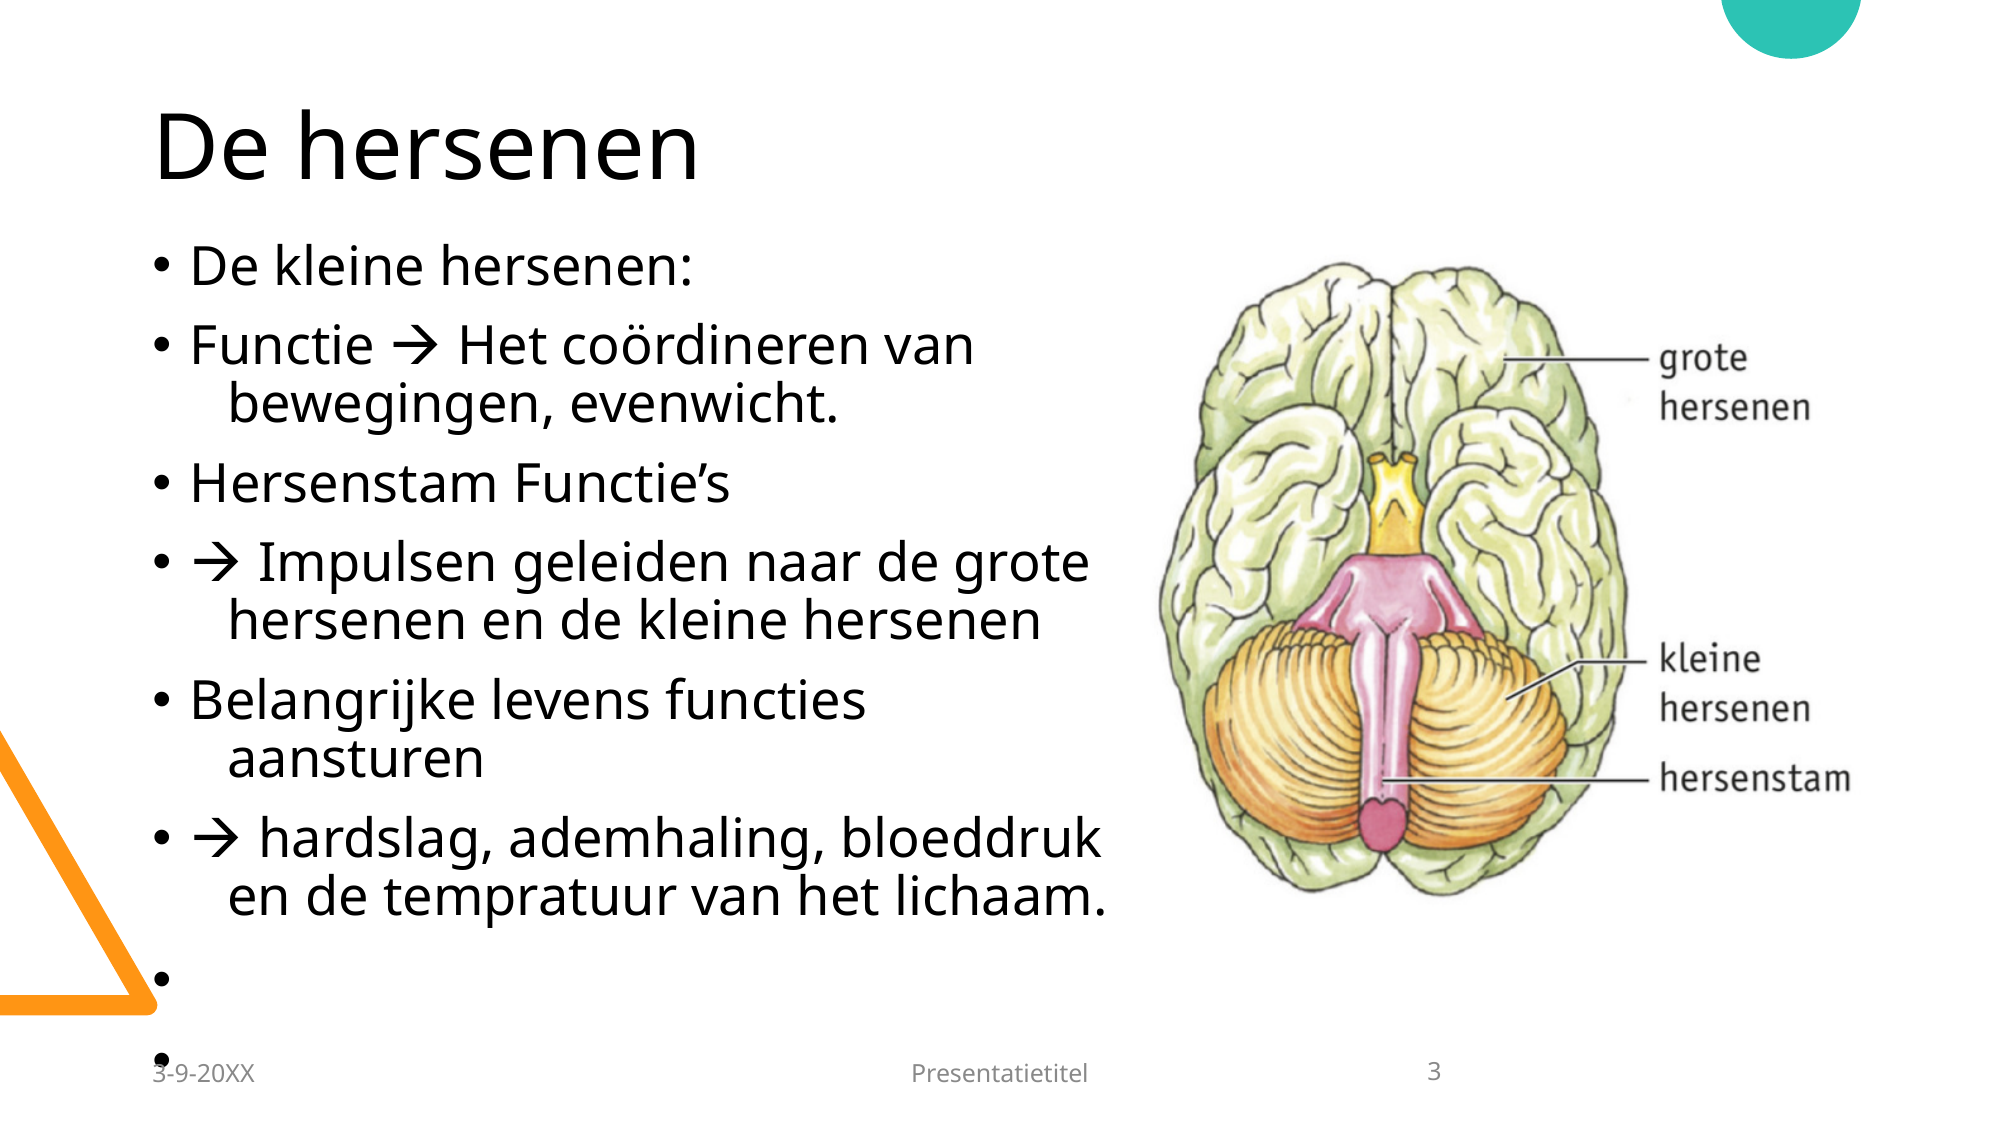

# De hersenen
De kleine hersenen:
Functie  Het coördineren van bewegingen, evenwicht.
Hersenstam Functie’s
 Impulsen geleiden naar de grote hersenen en de kleine hersenen
Belangrijke levens functies aansturen
 hardslag, ademhaling, bloeddruk en de tempratuur van het lichaam.
3-9-20XX
Presentatietitel